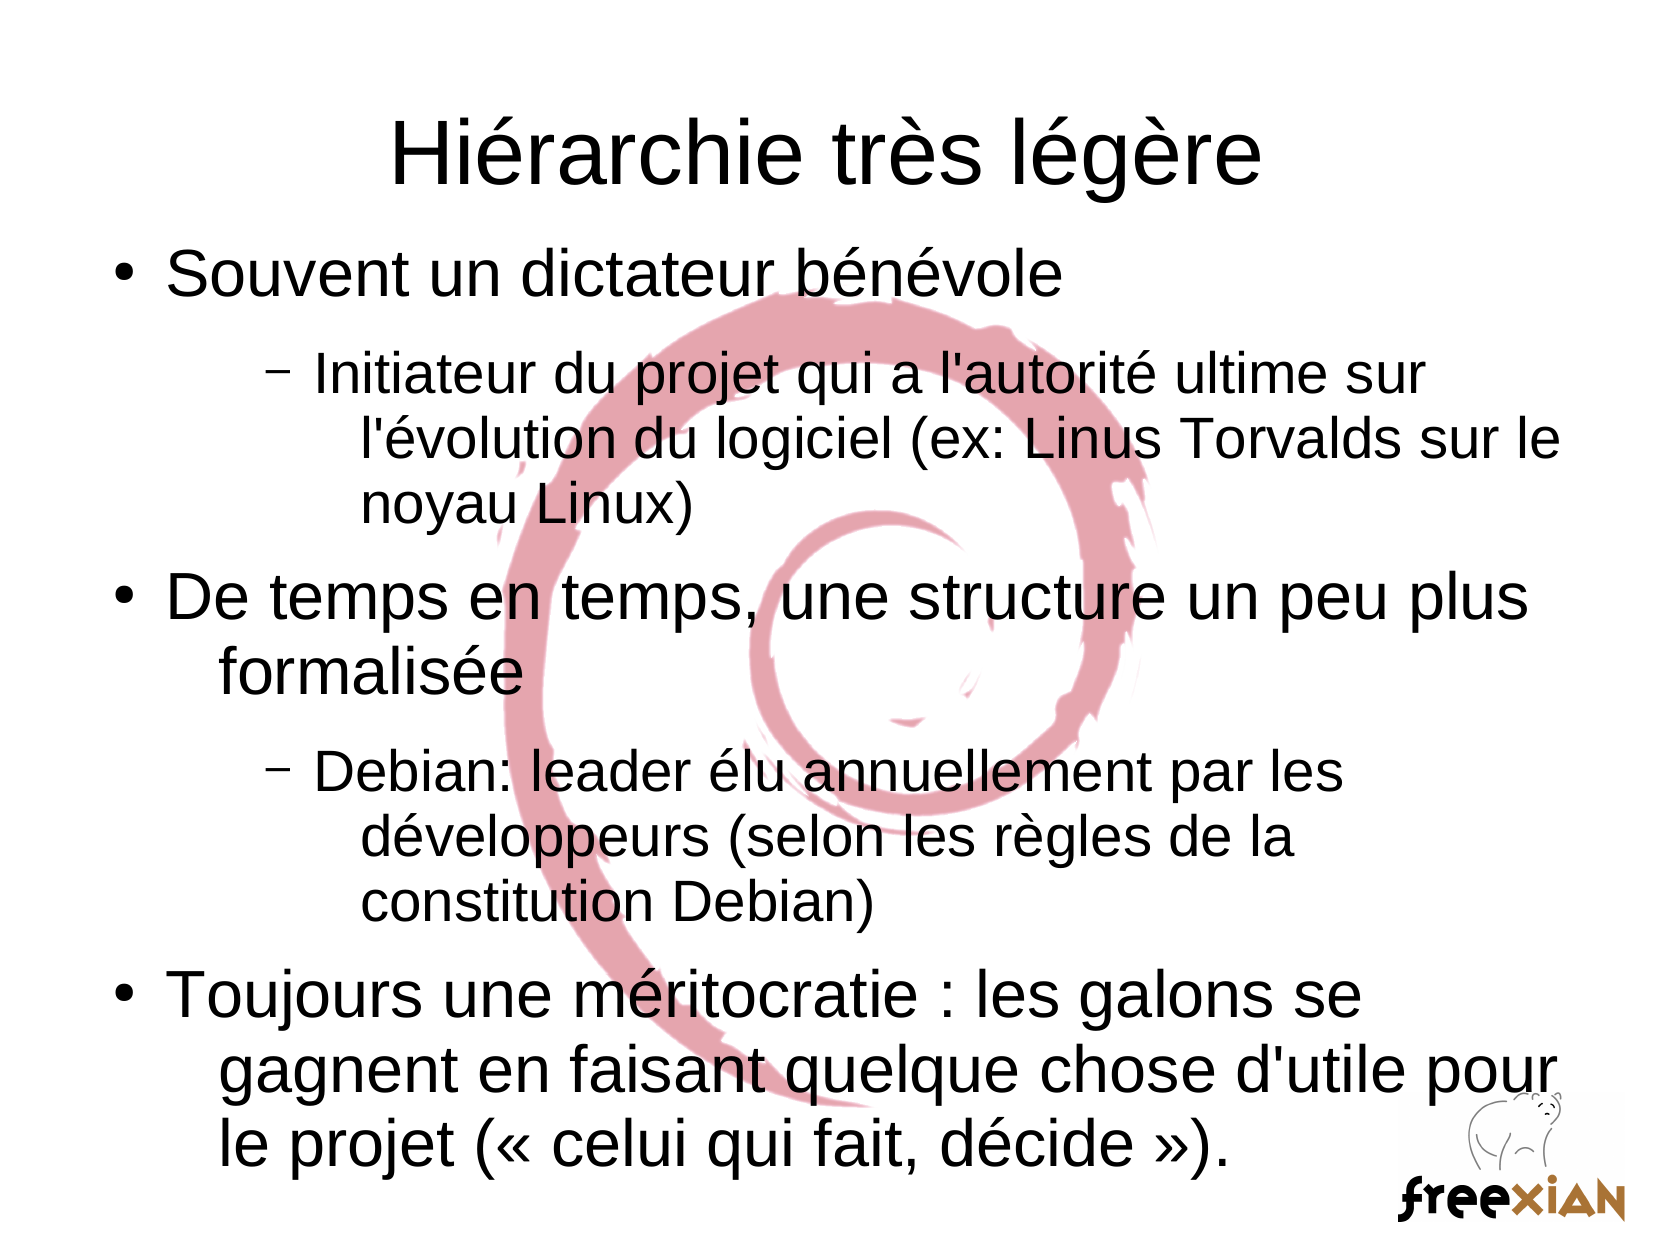

# Hiérarchie très légère
Souvent un dictateur bénévole
Initiateur du projet qui a l'autorité ultime sur l'évolution du logiciel (ex: Linus Torvalds sur le noyau Linux)
De temps en temps, une structure un peu plus formalisée
Debian: leader élu annuellement par les développeurs (selon les règles de la constitution Debian)
Toujours une méritocratie : les galons se gagnent en faisant quelque chose d'utile pour le projet (« celui qui fait, décide »).